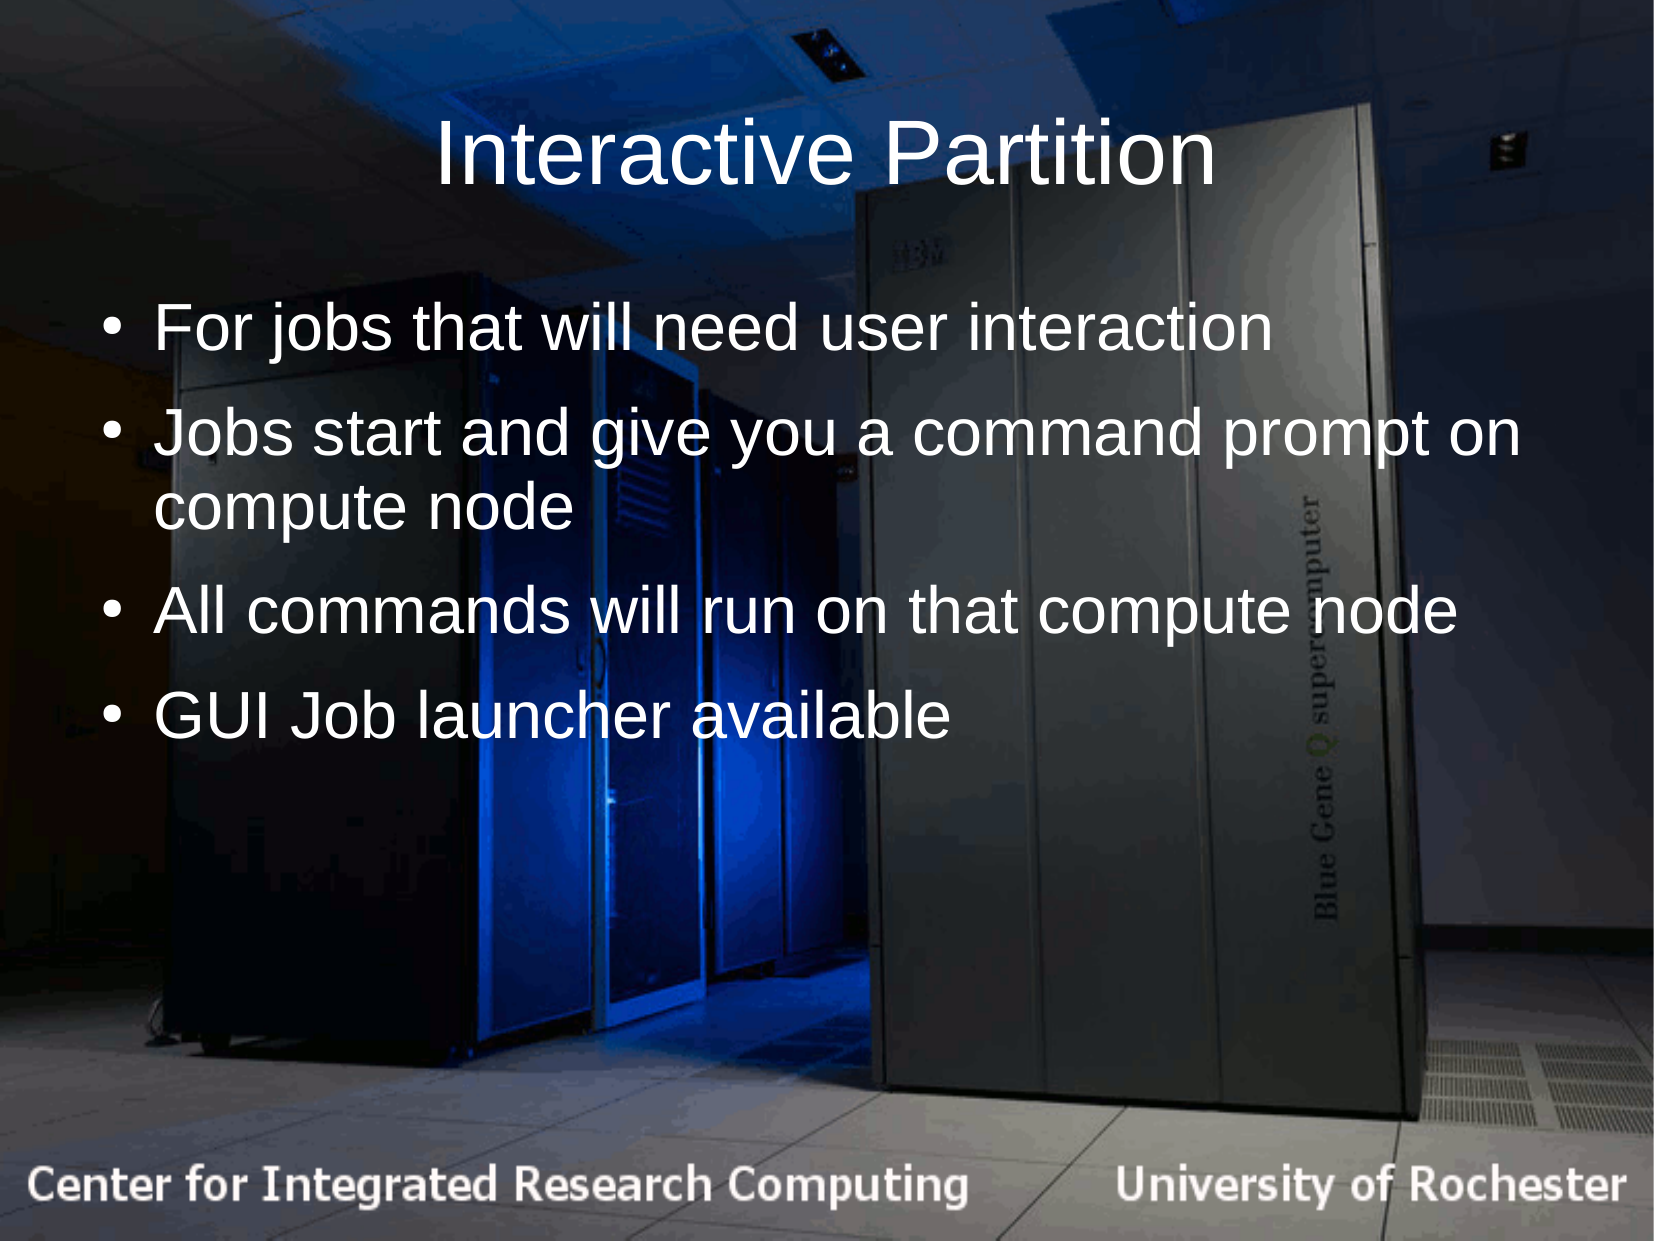

# Interactive Partition
For jobs that will need user interaction
Jobs start and give you a command prompt on compute node
All commands will run on that compute node
GUI Job launcher available